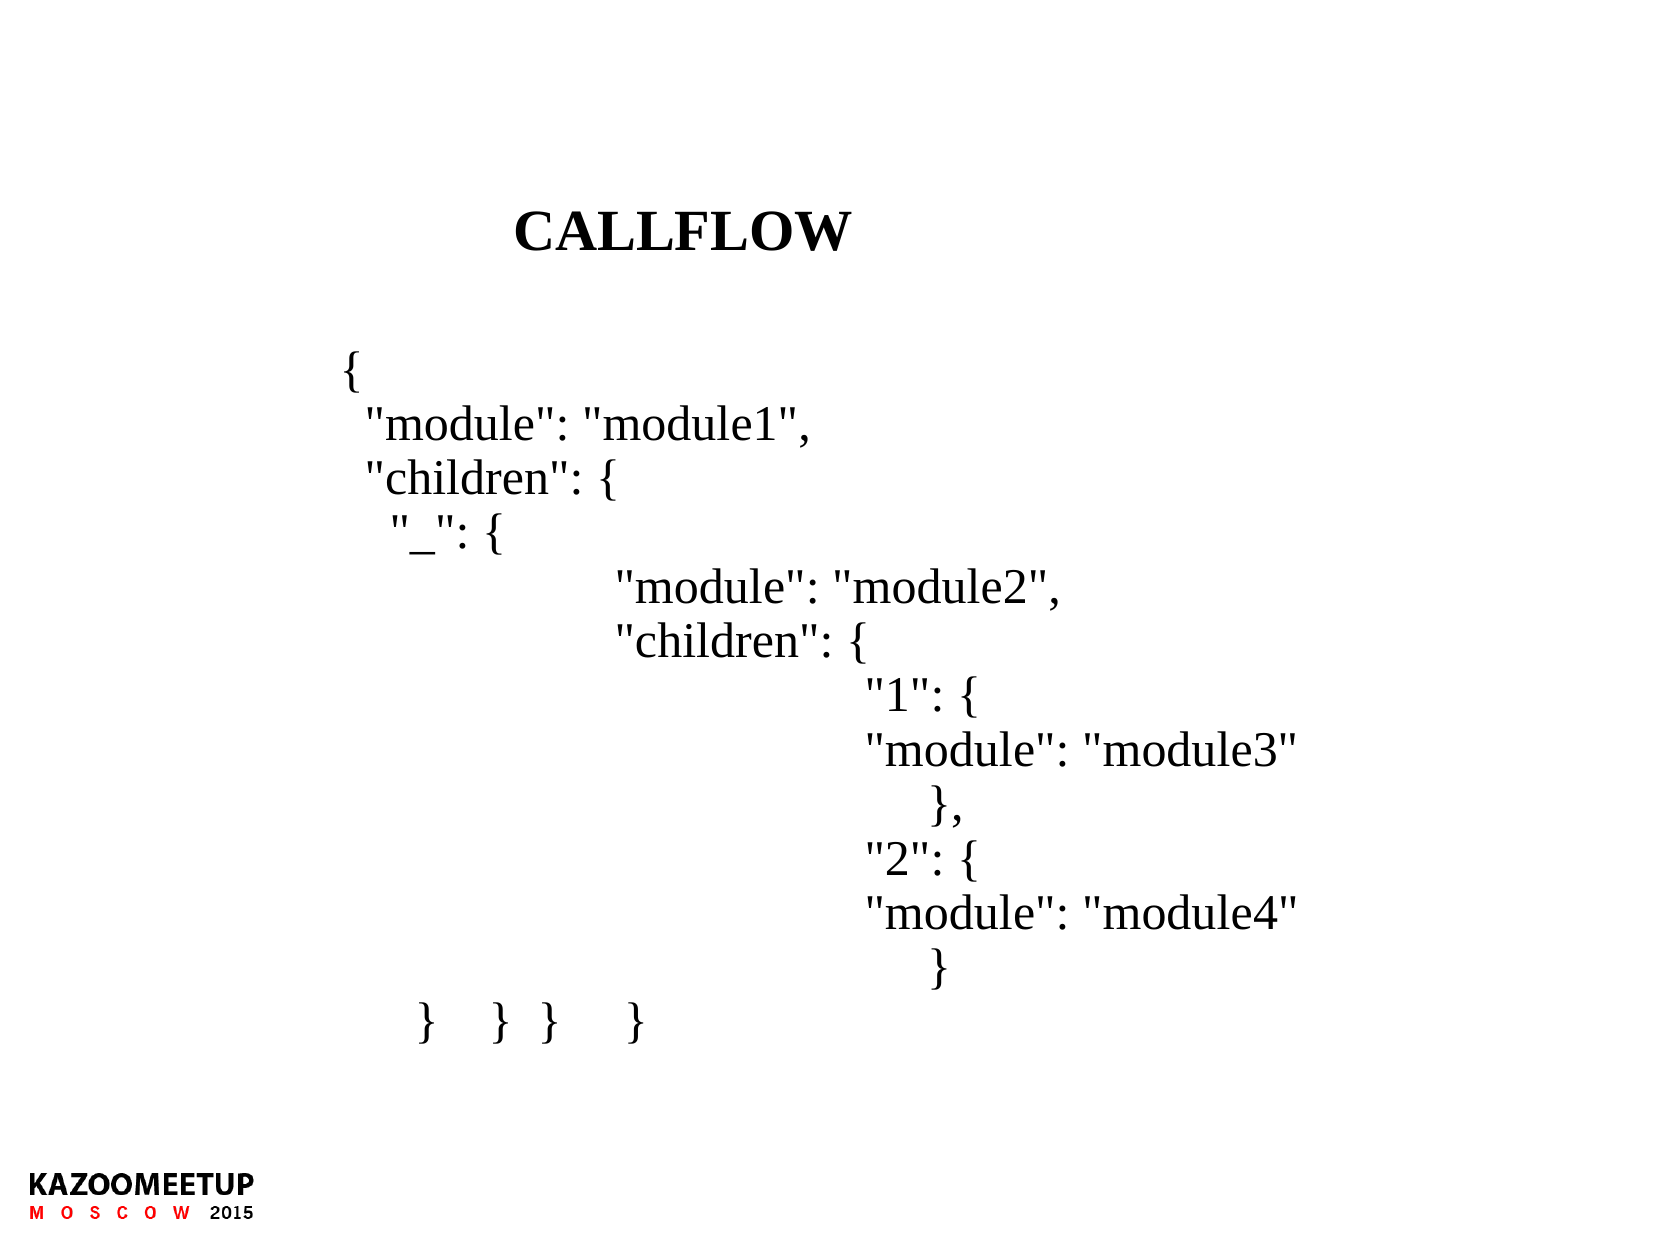

# CALLFLOW
{
 "module": "module1",
 "children": {
 "_": {
 "module": "module2",
 "children": {
 "1": {
 "module": "module3"
 },
 "2": {
 "module": "module4"
 }
 } } } }